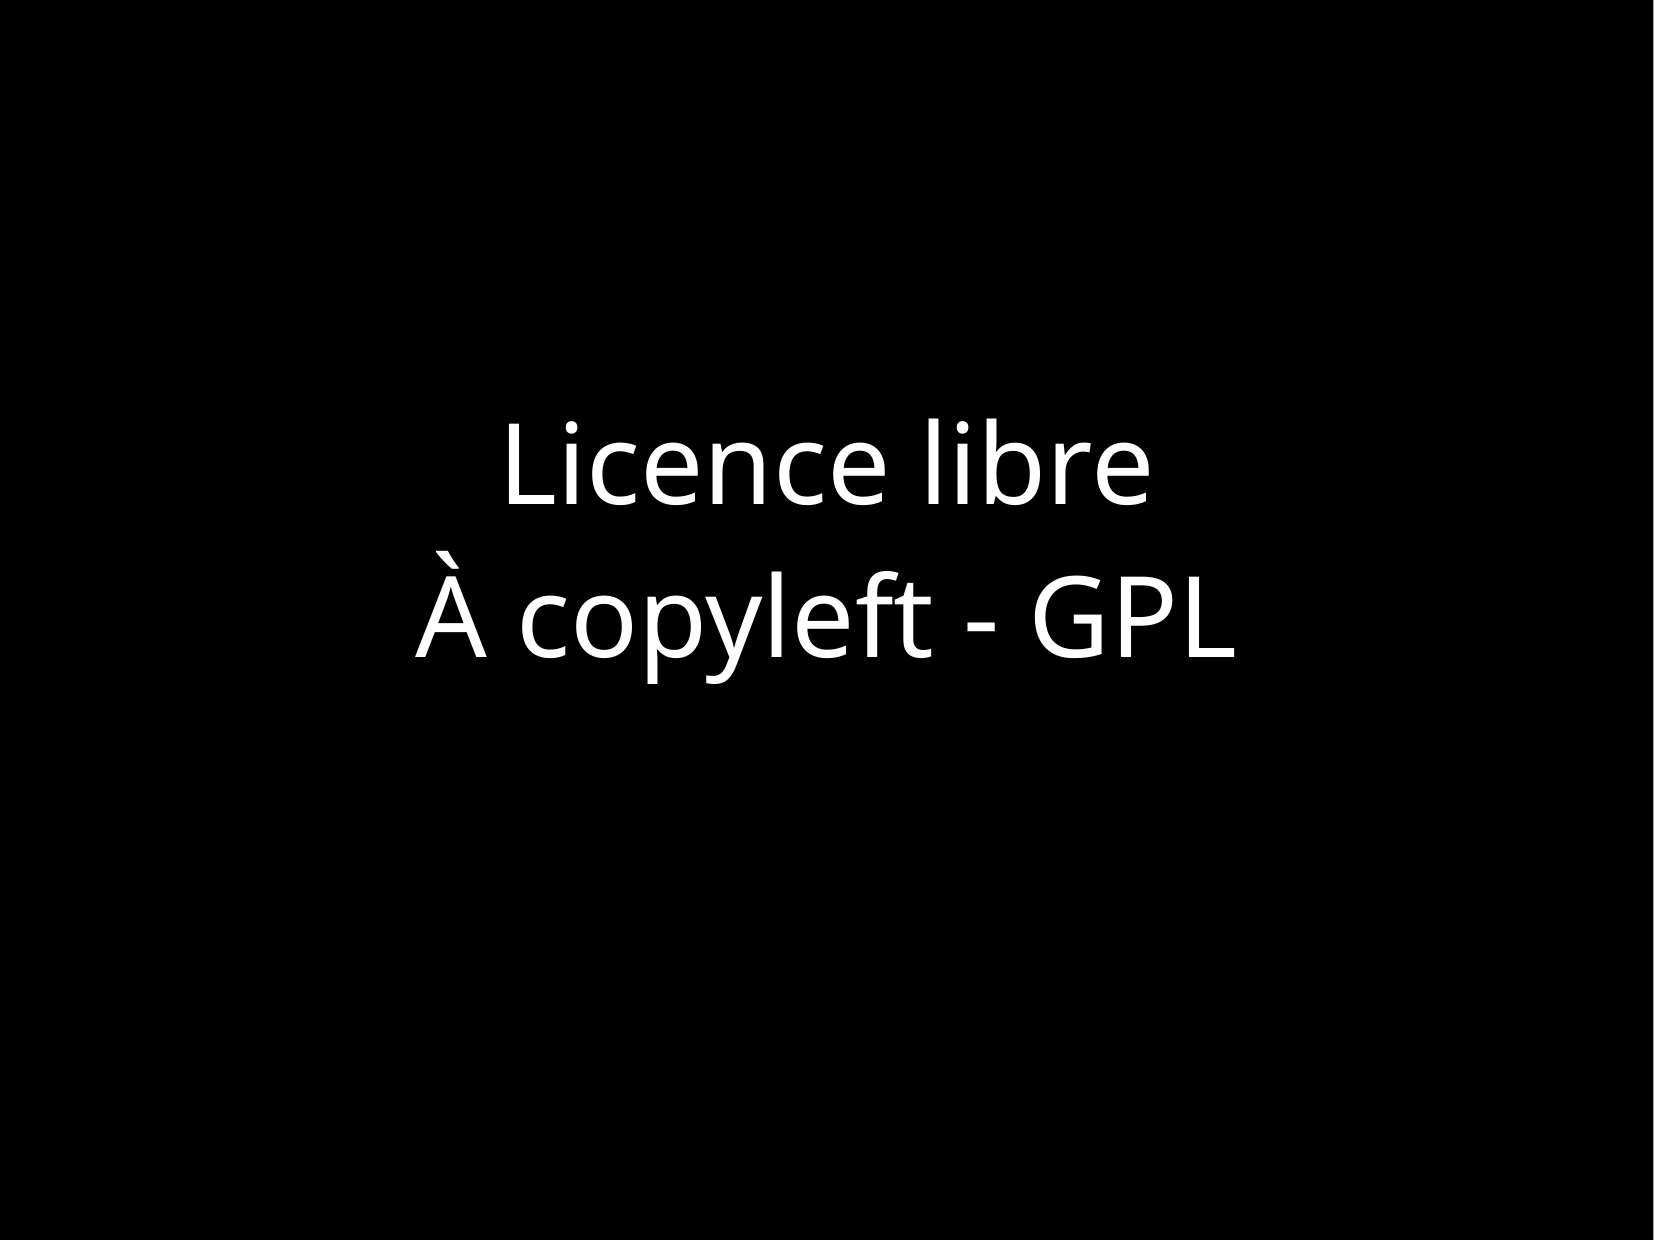

# Licence libre À copyleft - GPL